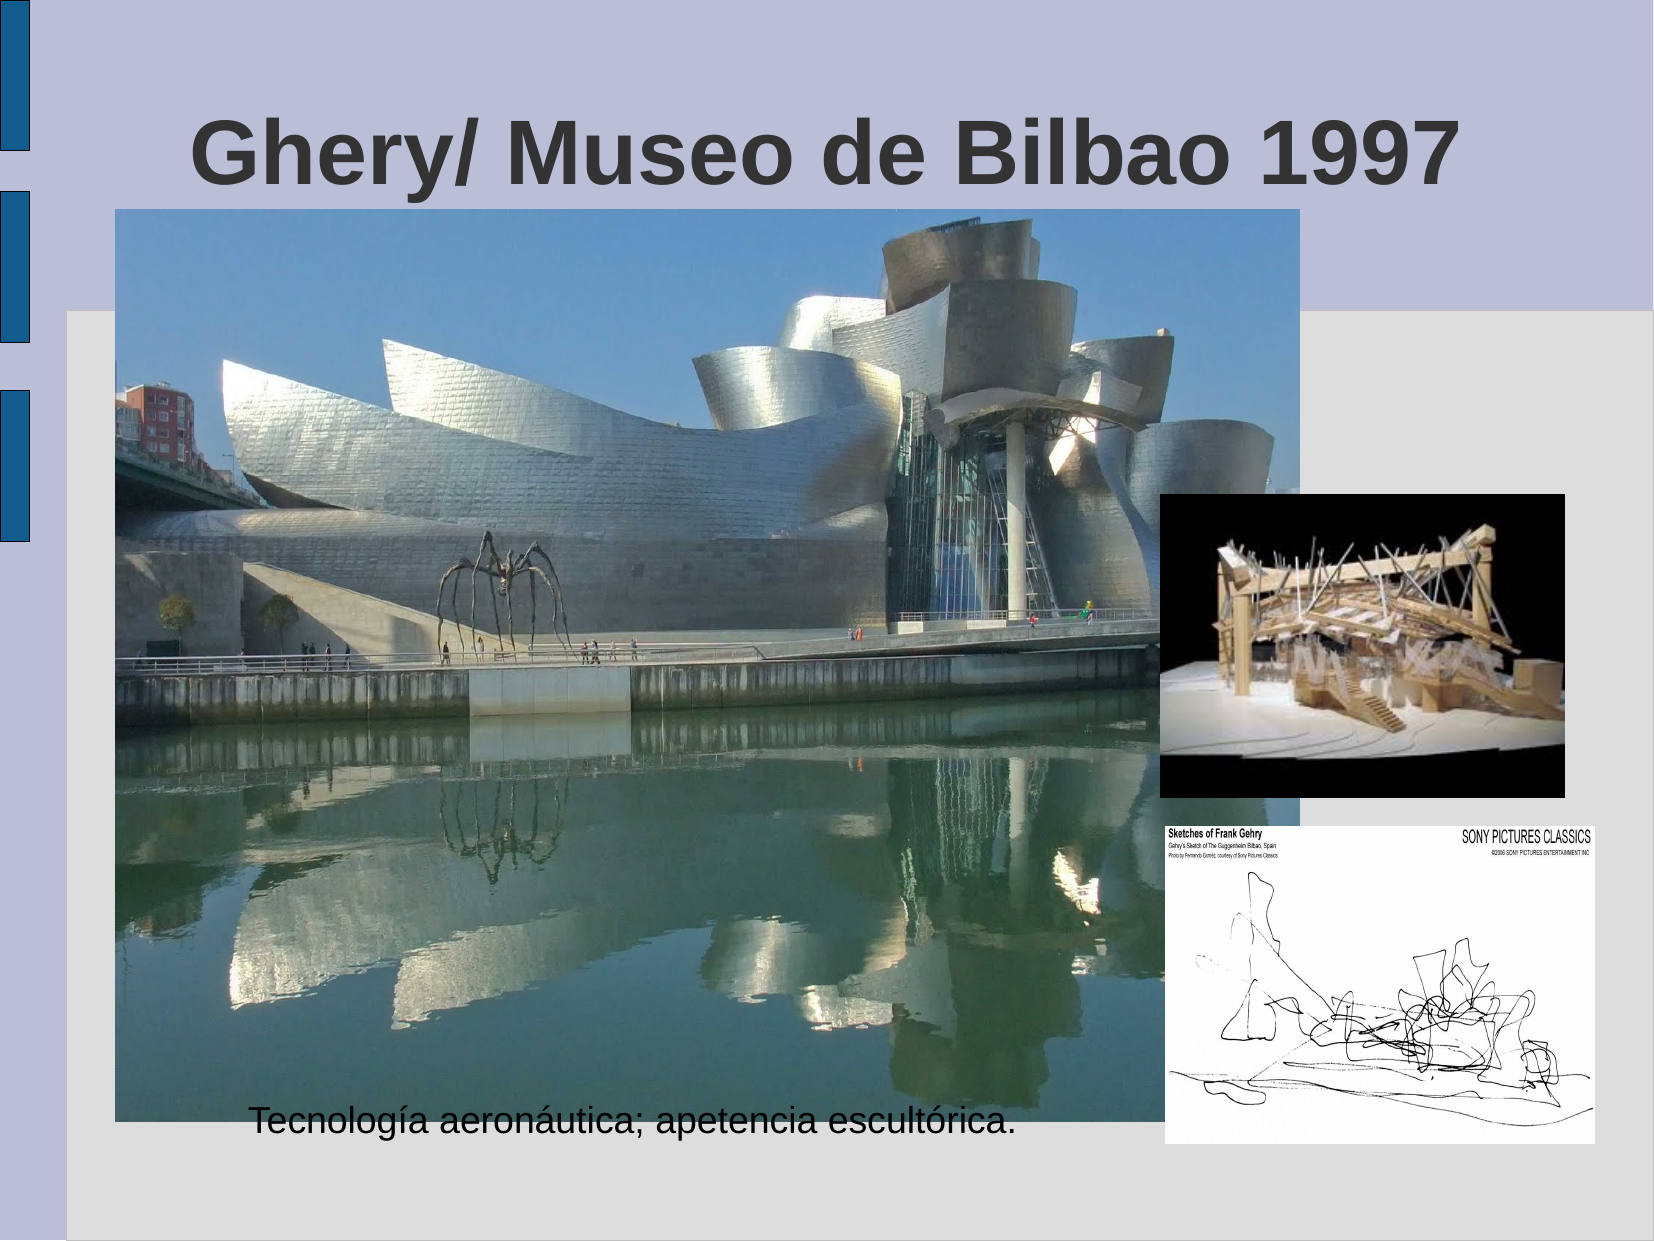

# Ghery/ Museo de Bilbao 1997
Tecnología aeronáutica; apetencia escultórica.